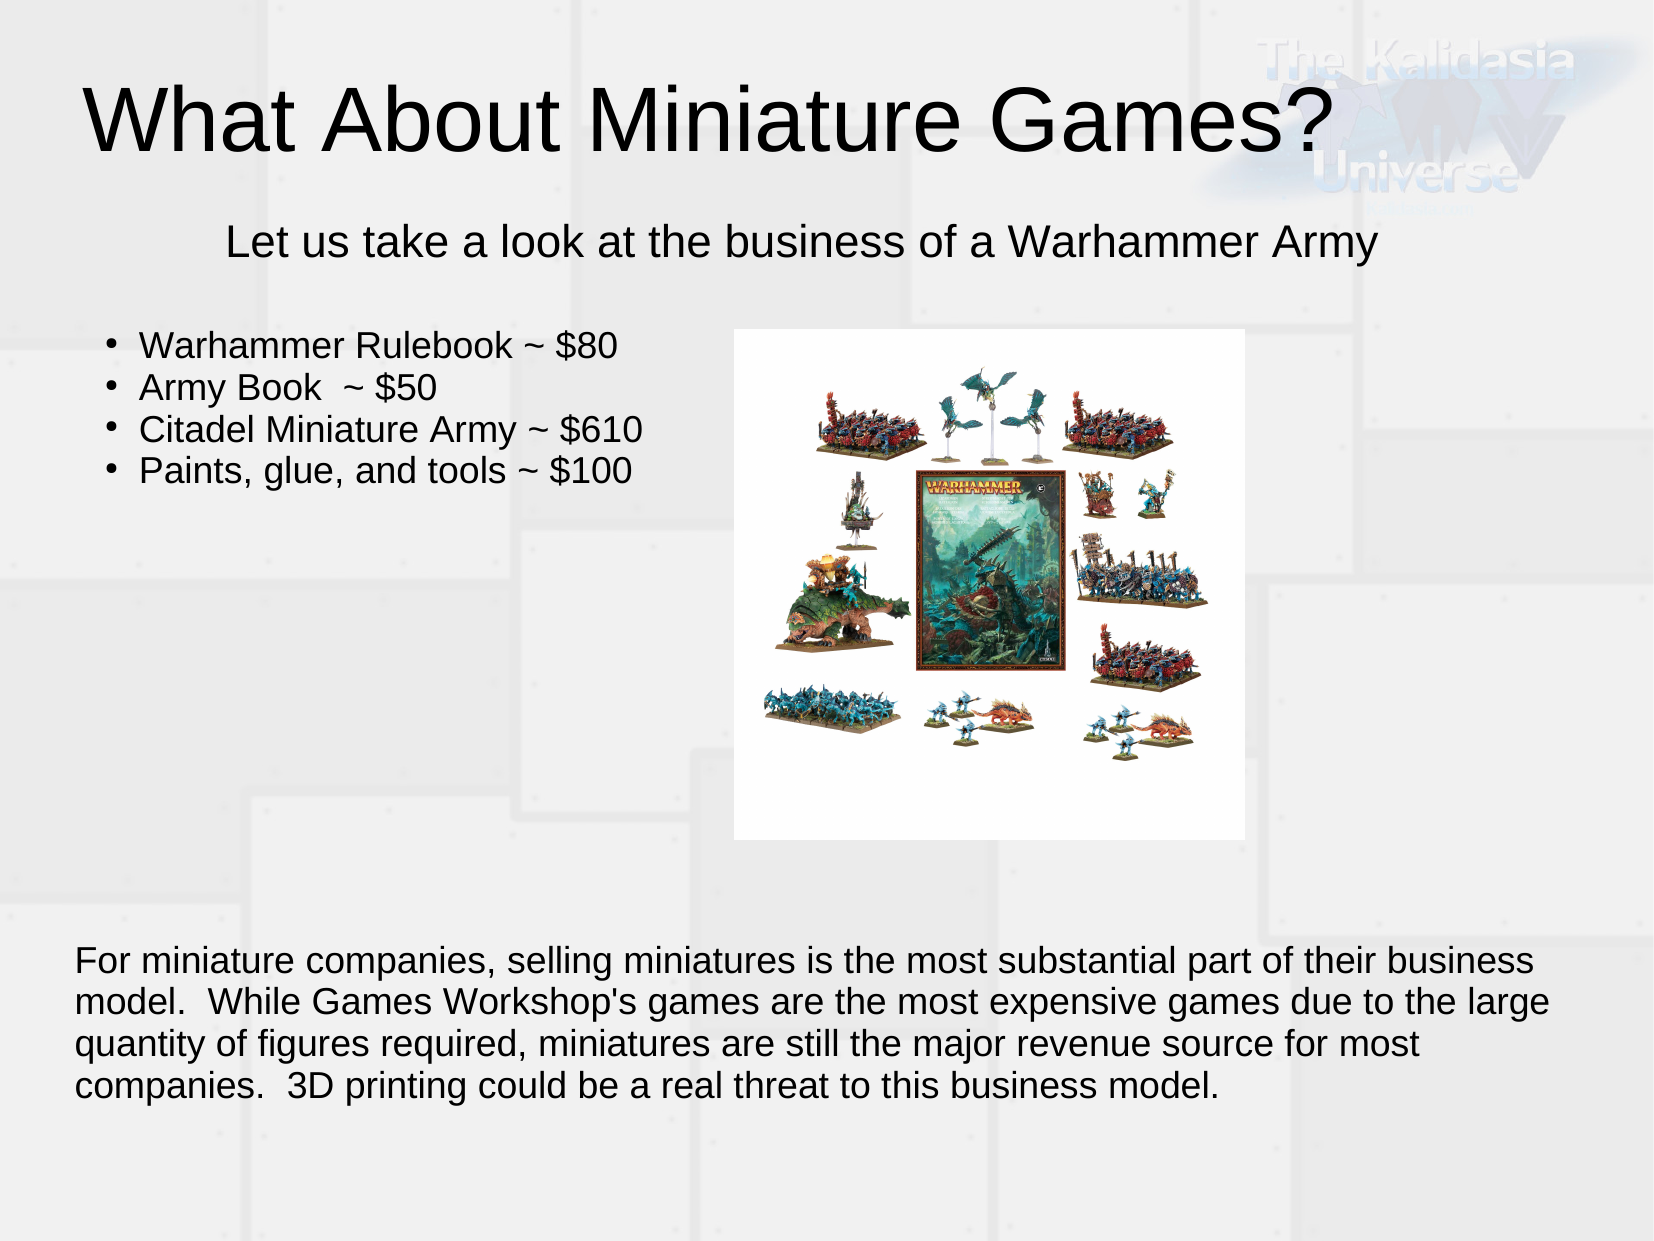

# What About Miniature Games?
Let us take a look at the business of a Warhammer Army
Warhammer Rulebook ~ $80
Army Book ~ $50
Citadel Miniature Army ~ $610
Paints, glue, and tools ~ $100
For miniature companies, selling miniatures is the most substantial part of their business model. While Games Workshop's games are the most expensive games due to the large quantity of figures required, miniatures are still the major revenue source for most companies. 3D printing could be a real threat to this business model.